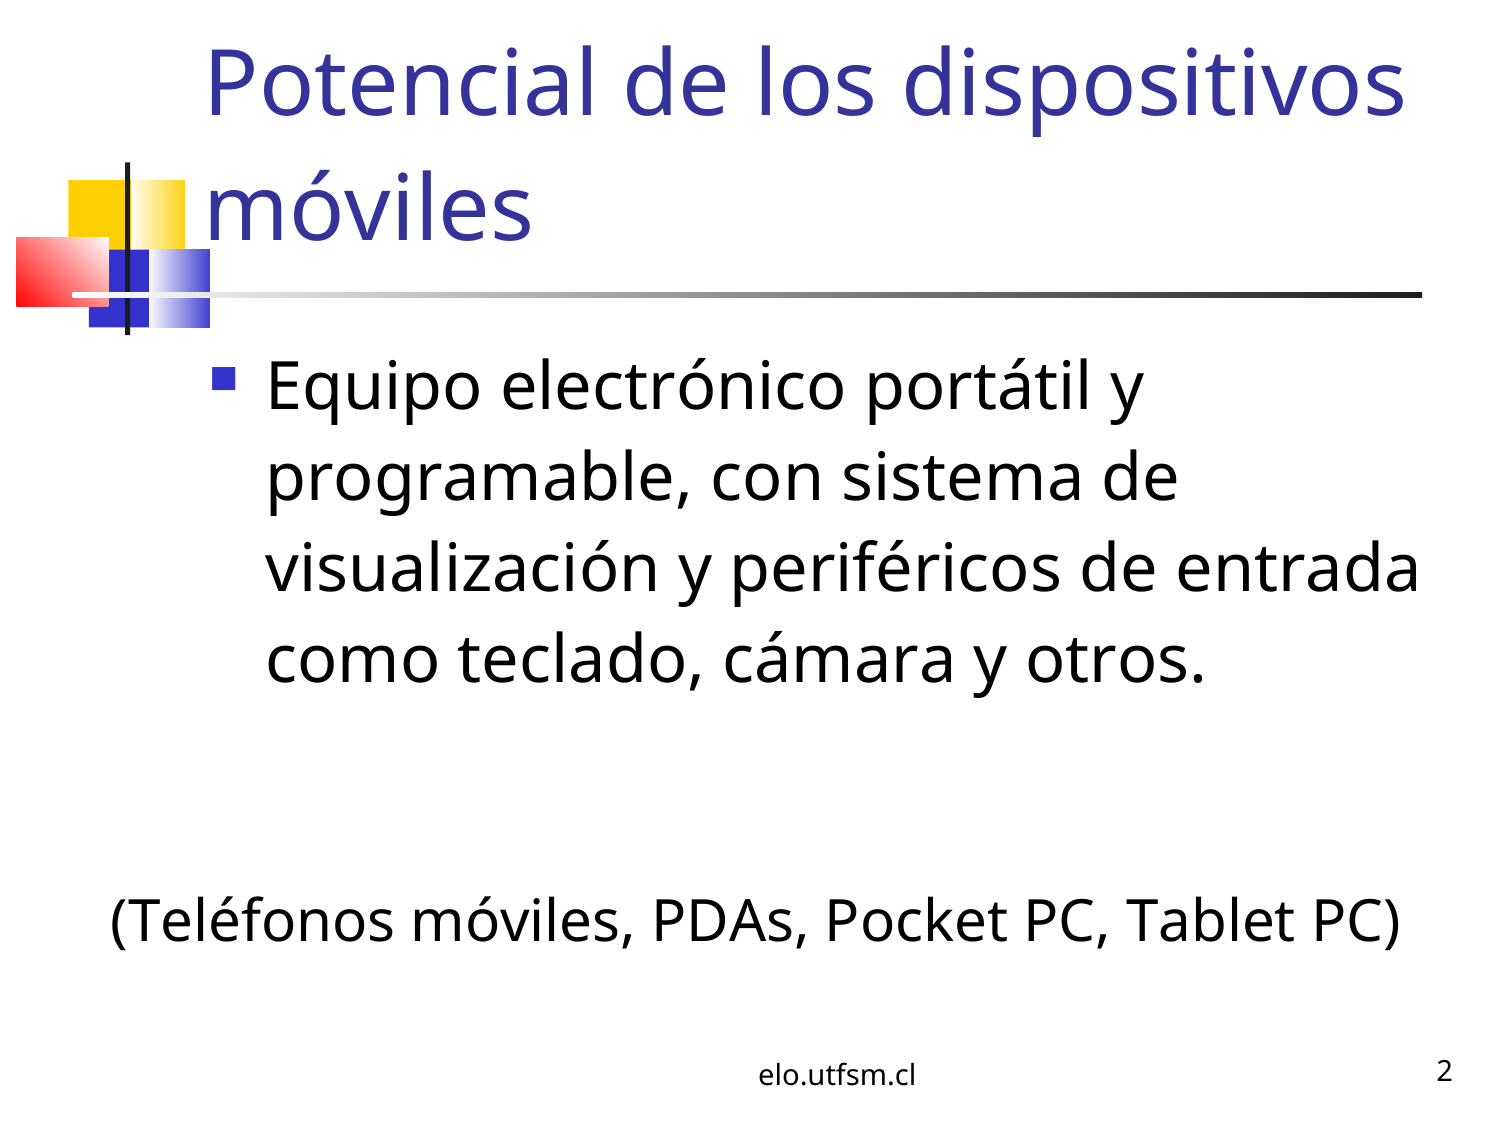

# Potencial de los dispositivos móviles
Equipo electrónico portátil y programable, con sistema de visualización y periféricos de entrada como teclado, cámara y otros.
(Teléfonos móviles, PDAs, Pocket PC, Tablet PC)
elo.utfsm.cl